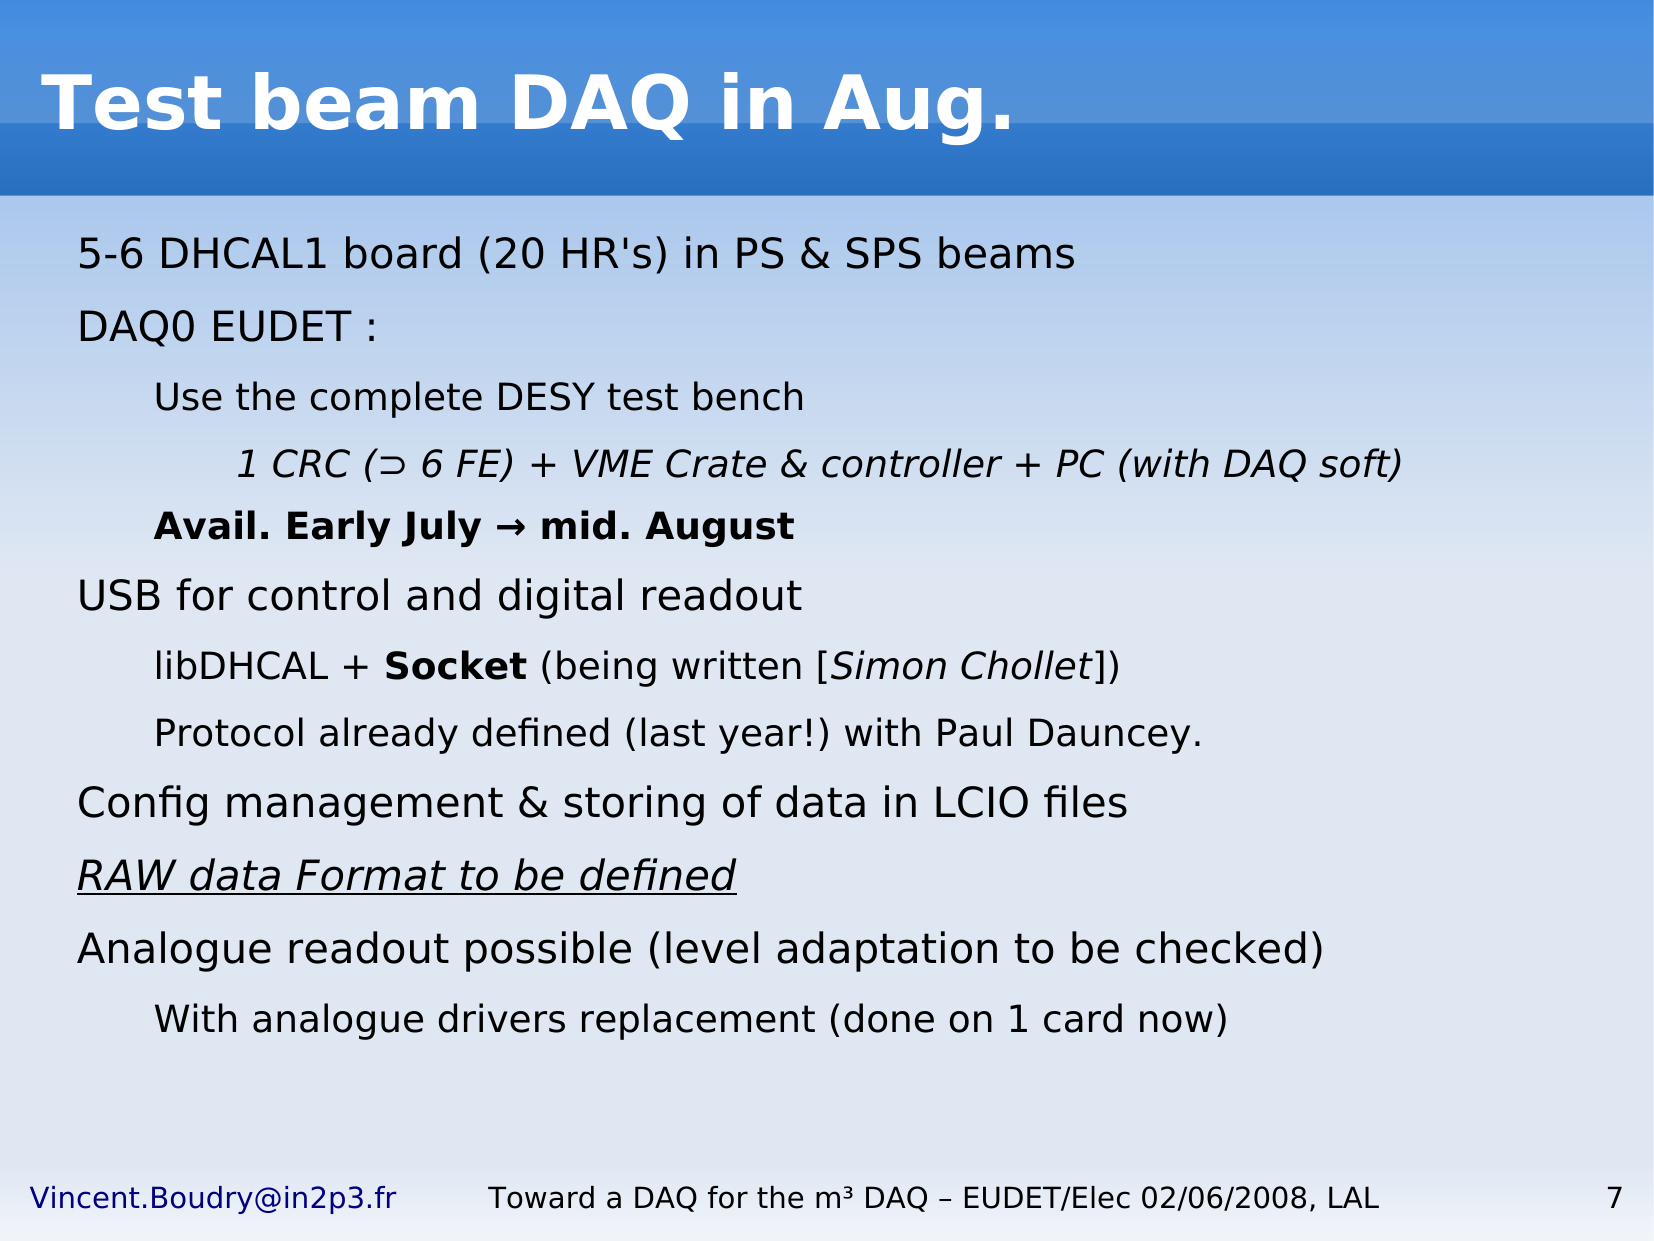

Test beam DAQ in Aug.
# 5-6 DHCAL1 board (20 HR's) in PS & SPS beams
DAQ0 EUDET :
Use the complete DESY test bench
1 CRC (⊃ 6 FE) + VME Crate & controller + PC (with DAQ soft)
Avail. Early July → mid. August
USB for control and digital readout
libDHCAL + Socket (being written [Simon Chollet])
Protocol already defined (last year!) with Paul Dauncey.
Config management & storing of data in LCIO files
RAW data Format to be defined
Analogue readout possible (level adaptation to be checked)
With analogue drivers replacement (done on 1 card now)
Toward a DAQ for the m³ DAQ – EUDET/Elec 02/06/2008, LAL
7